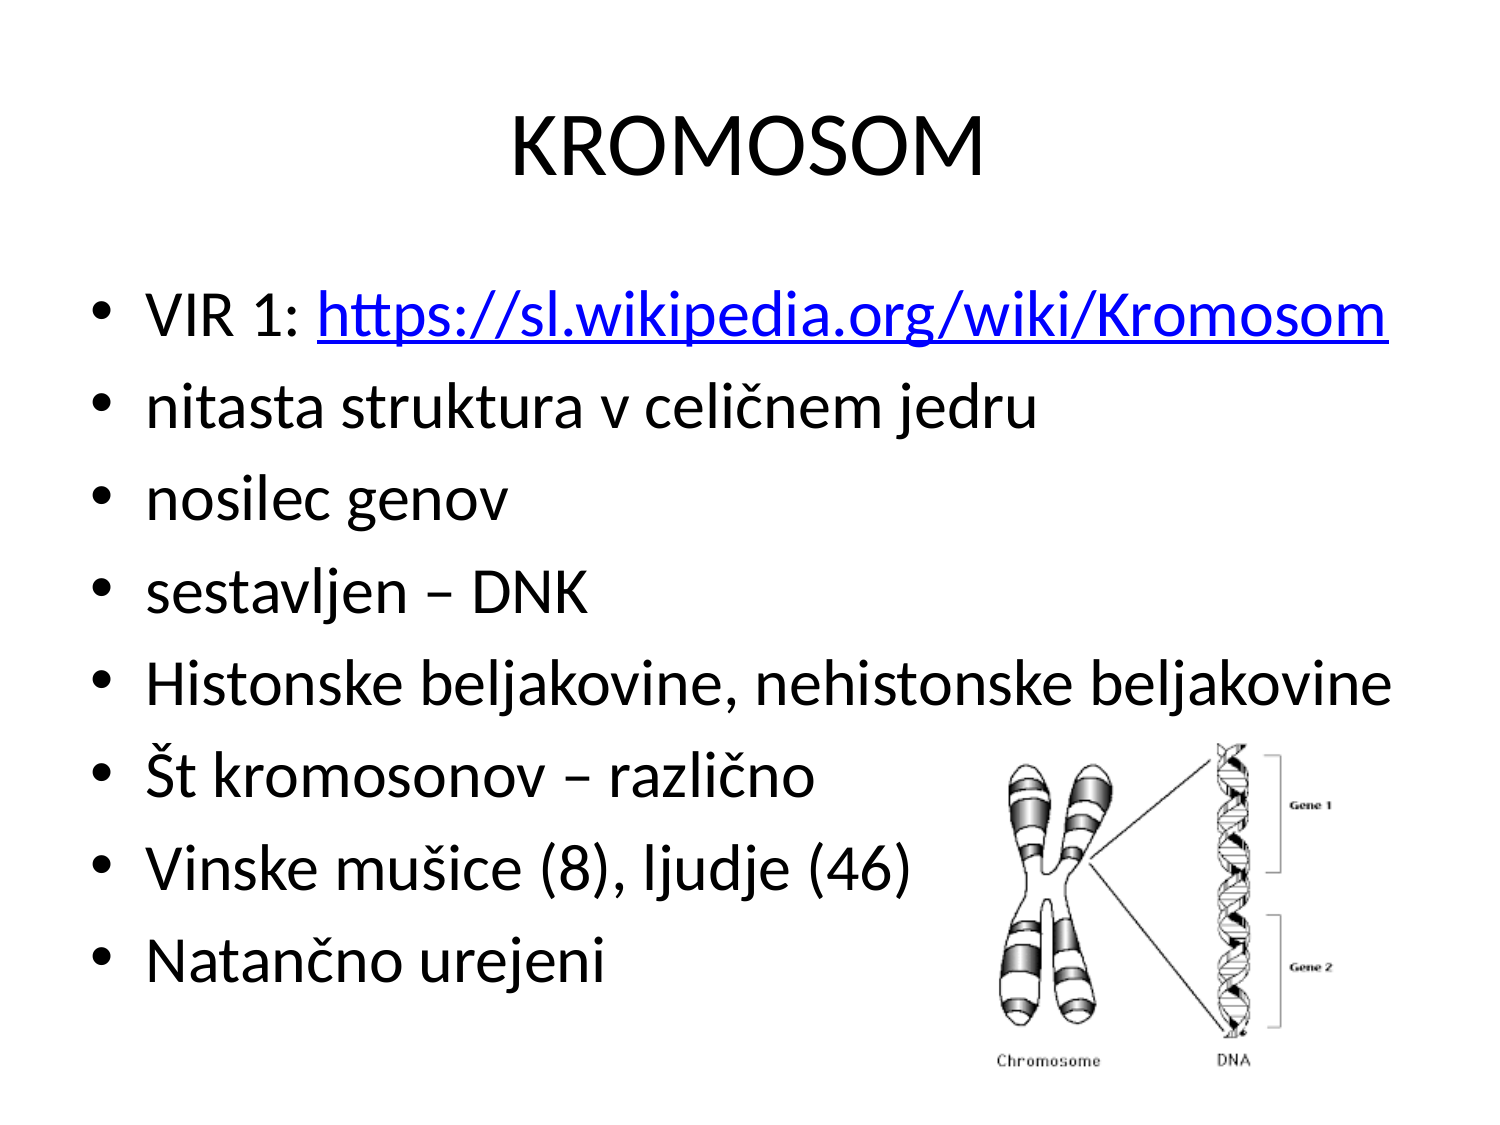

# KROMOSOM
VIR 1: https://sl.wikipedia.org/wiki/Kromosom
nitasta struktura v celičnem jedru
nosilec genov
sestavljen – DNK
Histonske beljakovine, nehistonske beljakovine
Št kromosonov – različno
Vinske mušice (8), ljudje (46)
Natančno urejeni